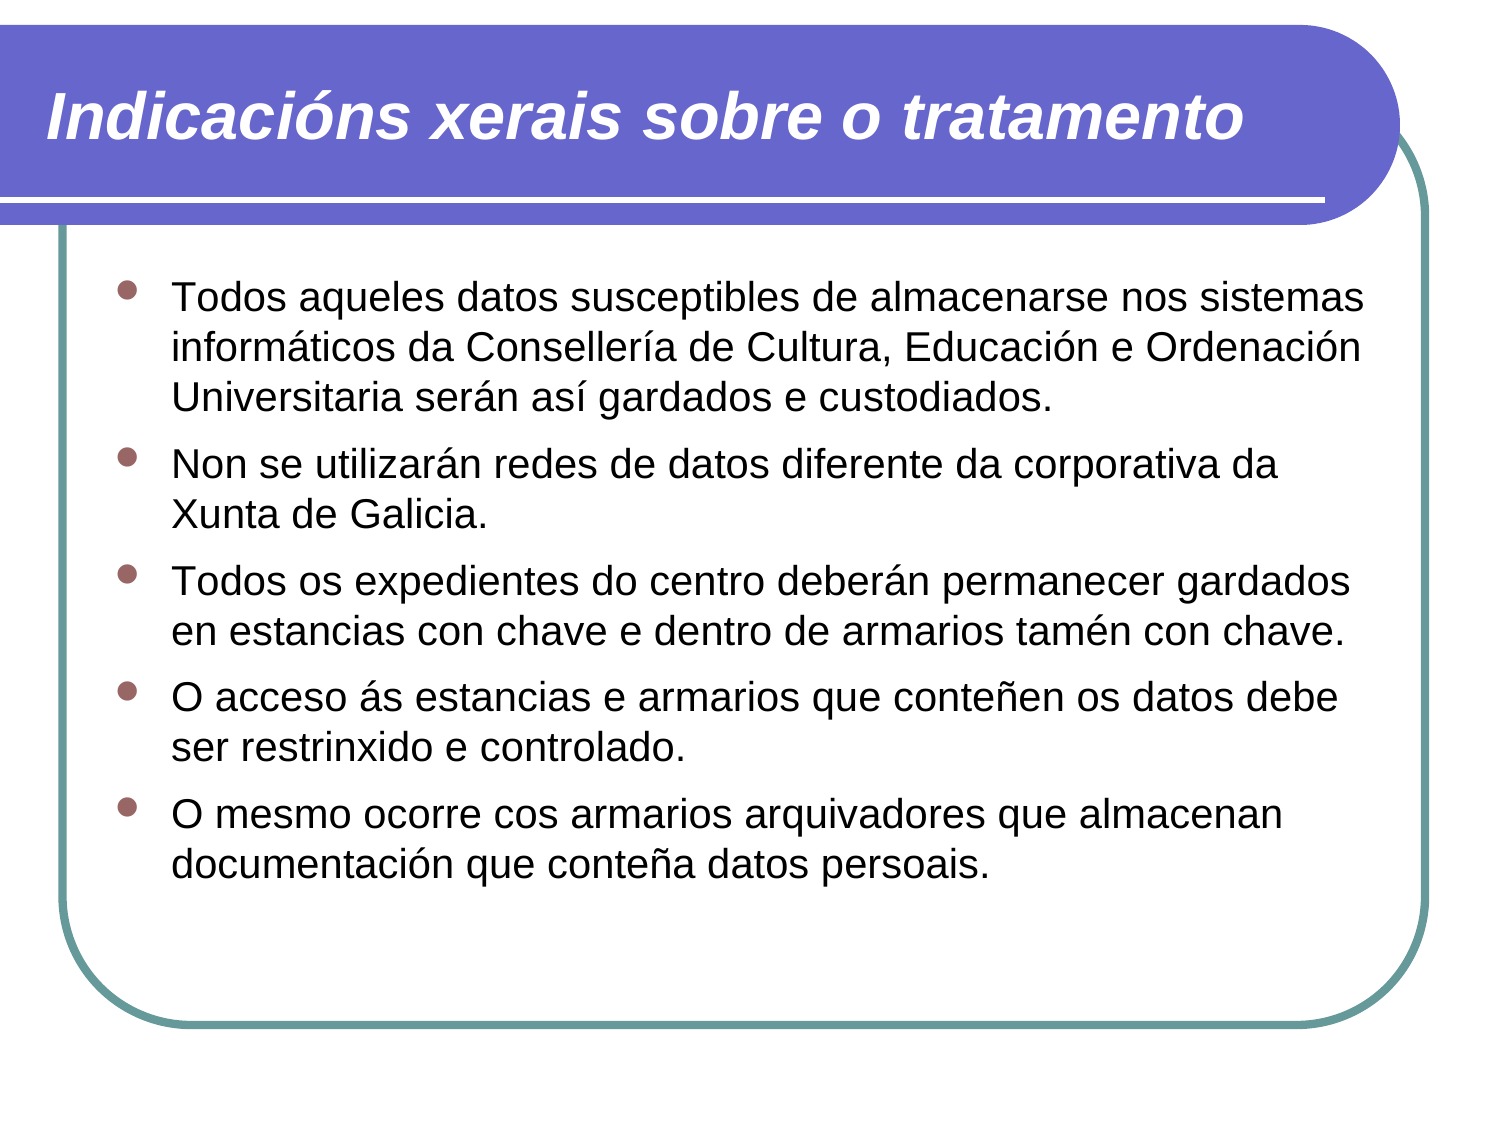

# Indicacións xerais sobre o tratamento
Todos aqueles datos susceptibles de almacenarse nos sistemas informáticos da Consellería de Cultura, Educación e Ordenación Universitaria serán así gardados e custodiados.
Non se utilizarán redes de datos diferente da corporativa da Xunta de Galicia.
Todos os expedientes do centro deberán permanecer gardados en estancias con chave e dentro de armarios tamén con chave.
O acceso ás estancias e armarios que conteñen os datos debe ser restrinxido e controlado.
O mesmo ocorre cos armarios arquivadores que almacenan documentación que conteña datos persoais.